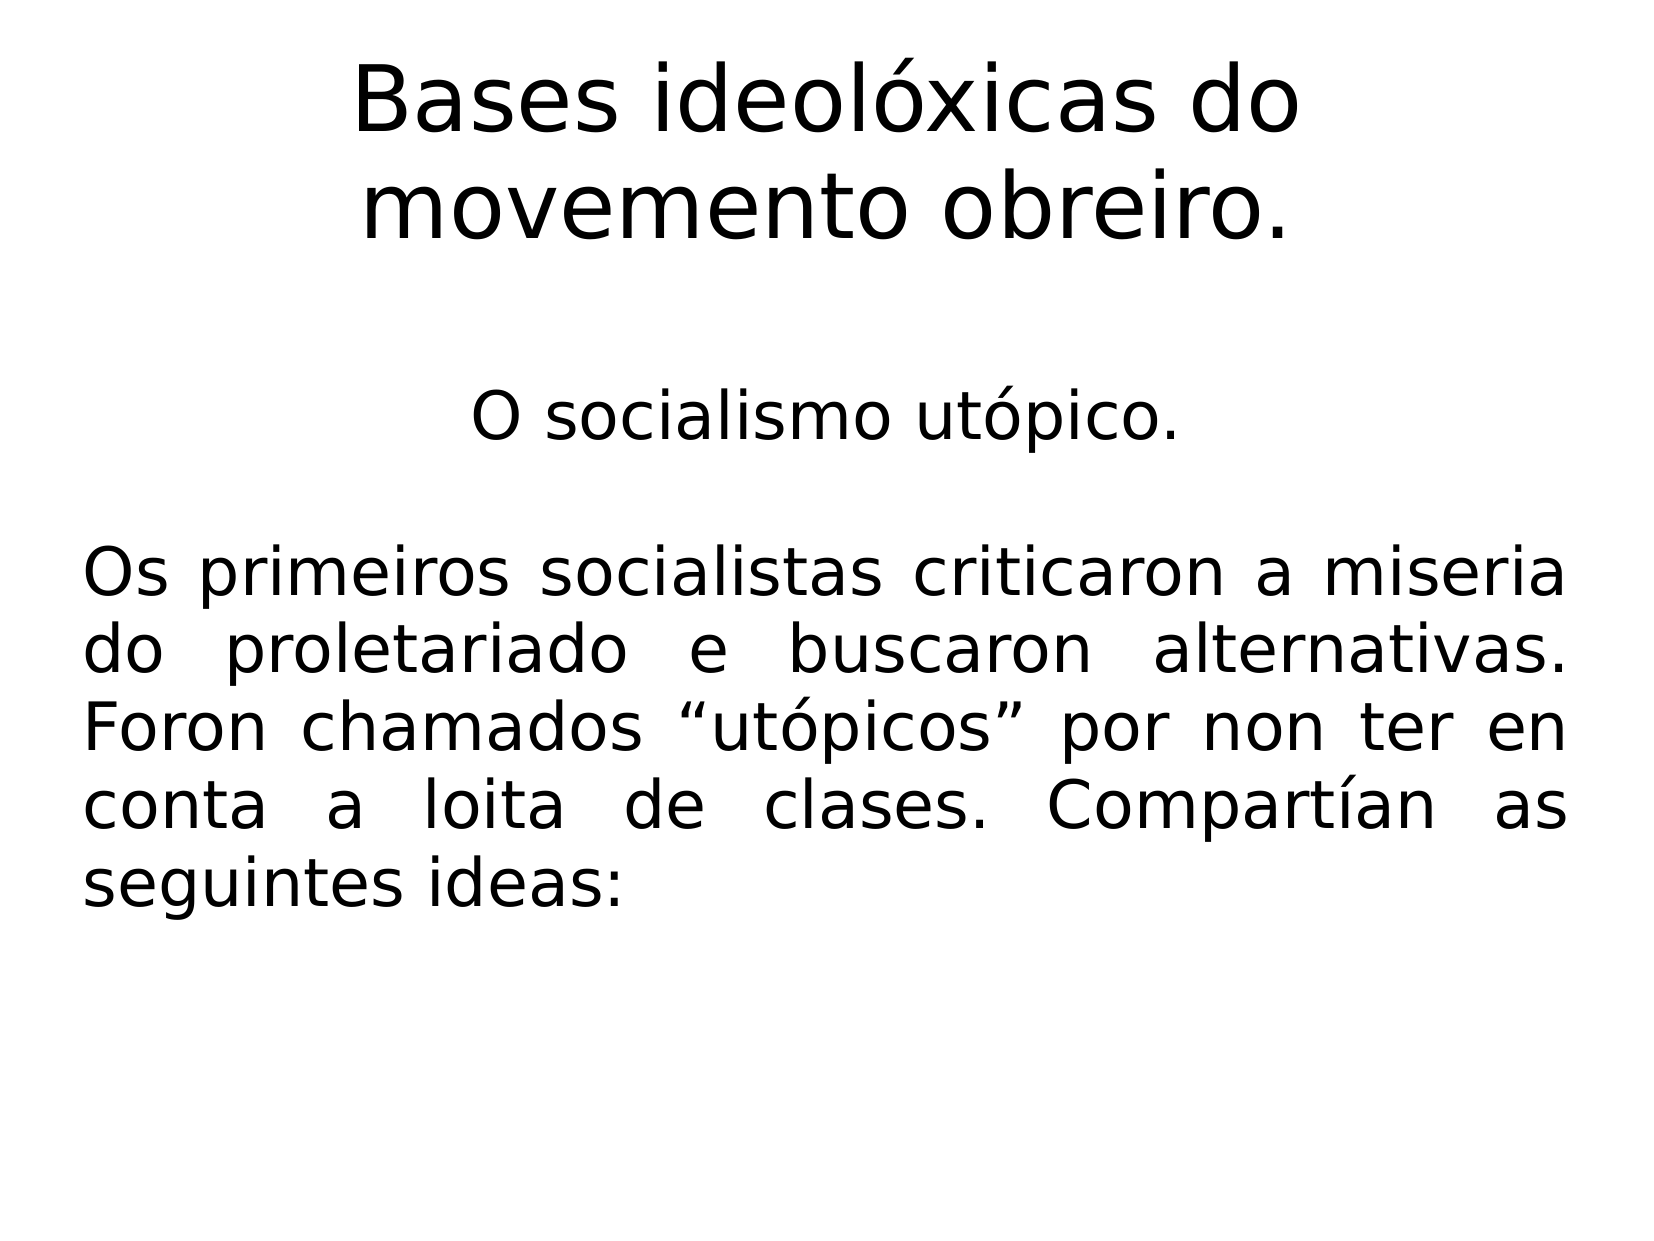

# Bases ideolóxicas do movemento obreiro.
O socialismo utópico.
Os primeiros socialistas criticaron a miseria do proletariado e buscaron alternativas. Foron chamados “utópicos” por non ter en conta a loita de clases. Compartían as seguintes ideas: